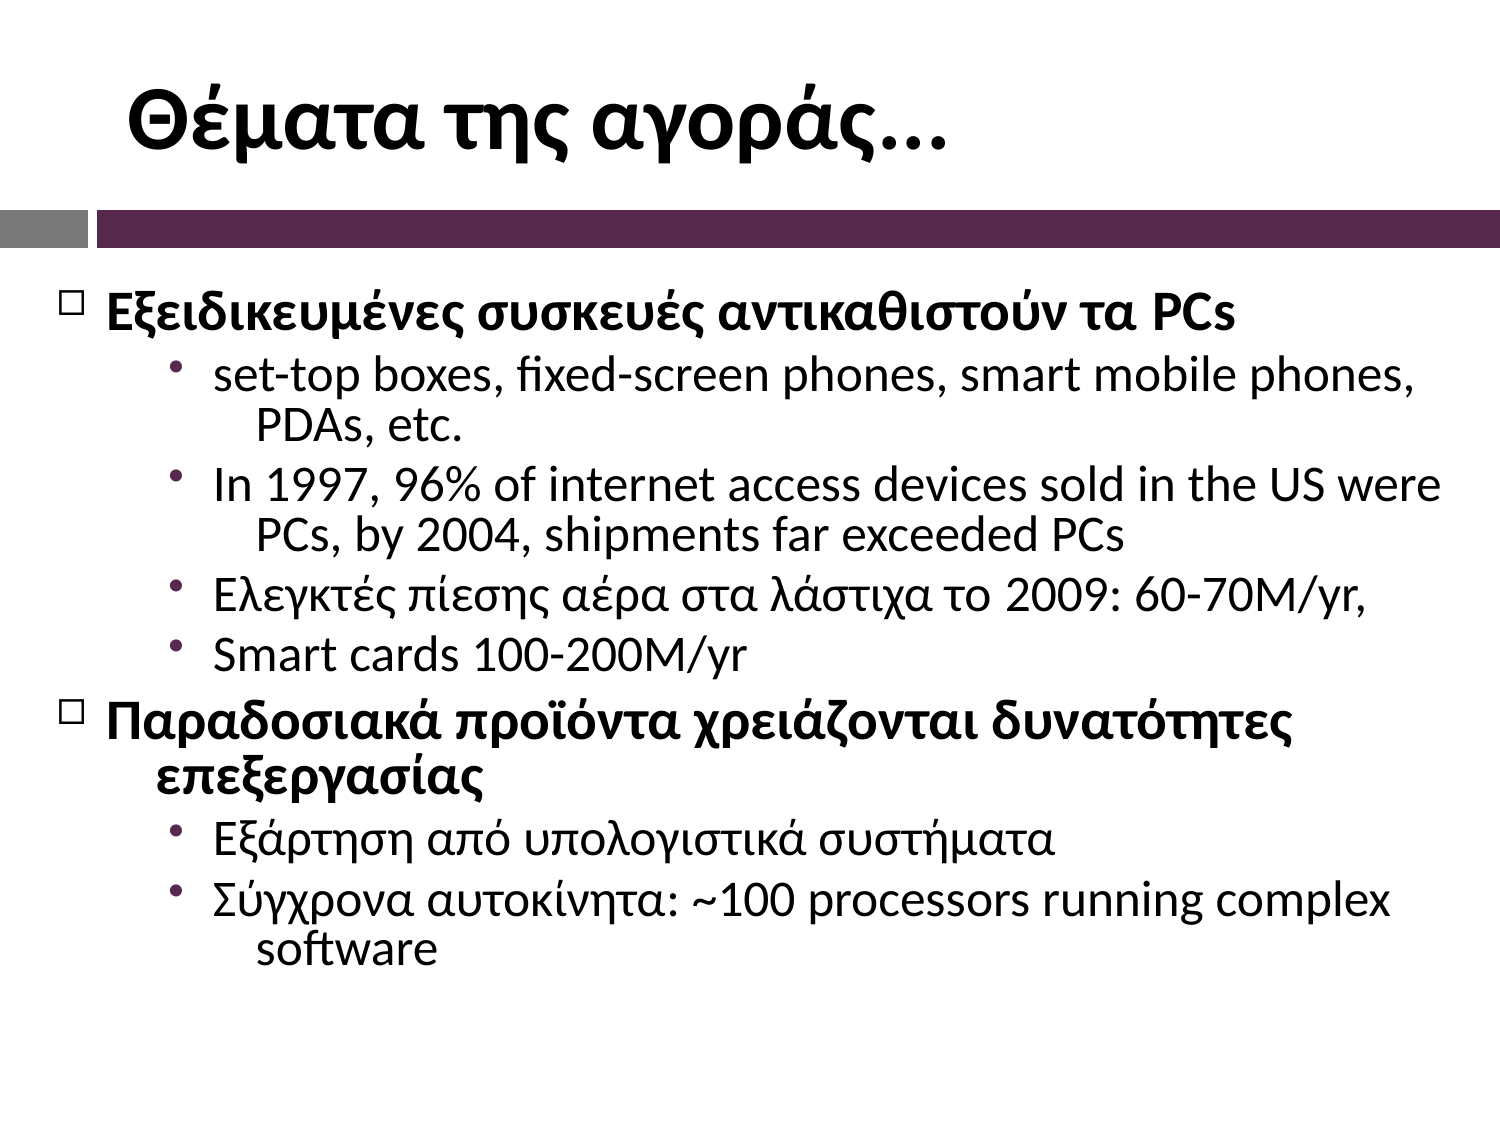

# Θέματα της αγοράς...
Εξειδικευμένες συσκευές αντικαθιστούν τα PCs
set-top boxes, fixed-screen phones, smart mobile phones, PDAs, etc.
In 1997, 96% of internet access devices sold in the US were PCs, by 2004, shipments far exceeded PCs
Ελεγκτές πίεσης αέρα στα λάστιχα το 2009: 60-70M/yr,
Smart cards 100-200M/yr
Παραδοσιακά προϊόντα χρειάζονται δυνατότητες επεξεργασίας
Εξάρτηση από υπολογιστικά συστήματα
Σύγχρονα αυτοκίνητα: ~100 processors running complex software